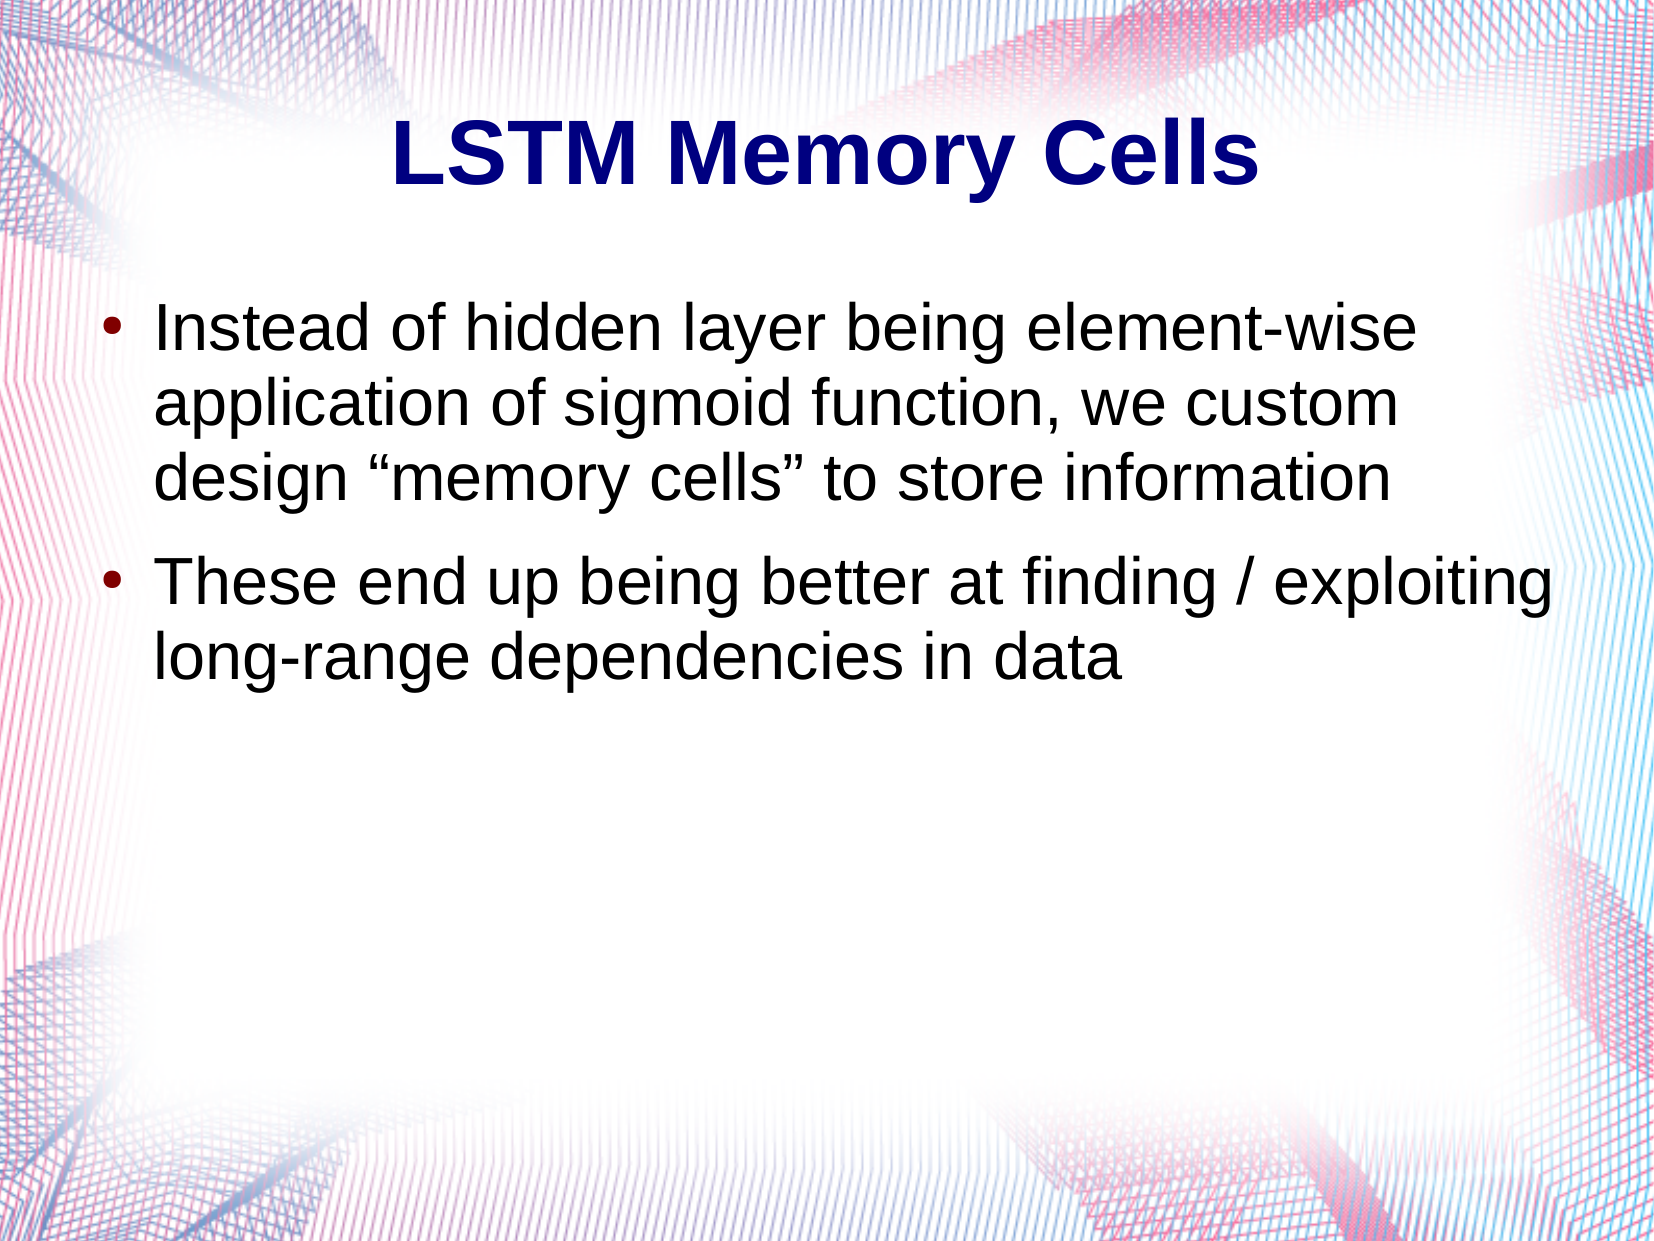

# LSTM Memory Cells
Instead of hidden layer being element-wise application of sigmoid function, we custom design “memory cells” to store information
These end up being better at finding / exploiting long-range dependencies in data